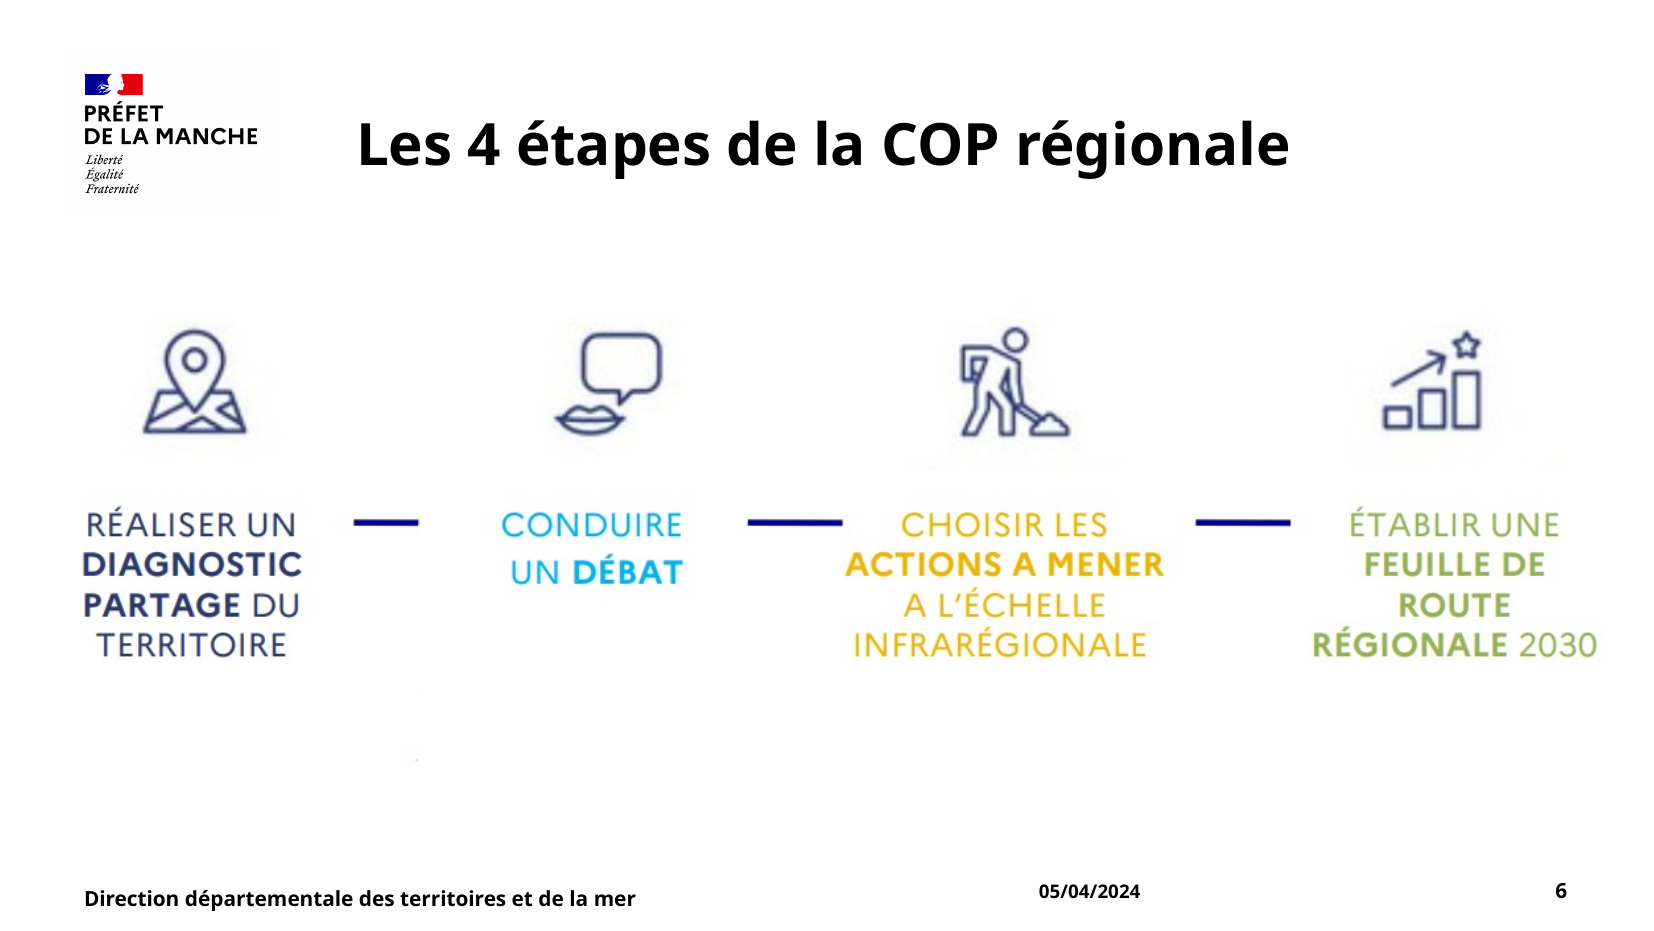

# Les 4 étapes de la COP régionale
6